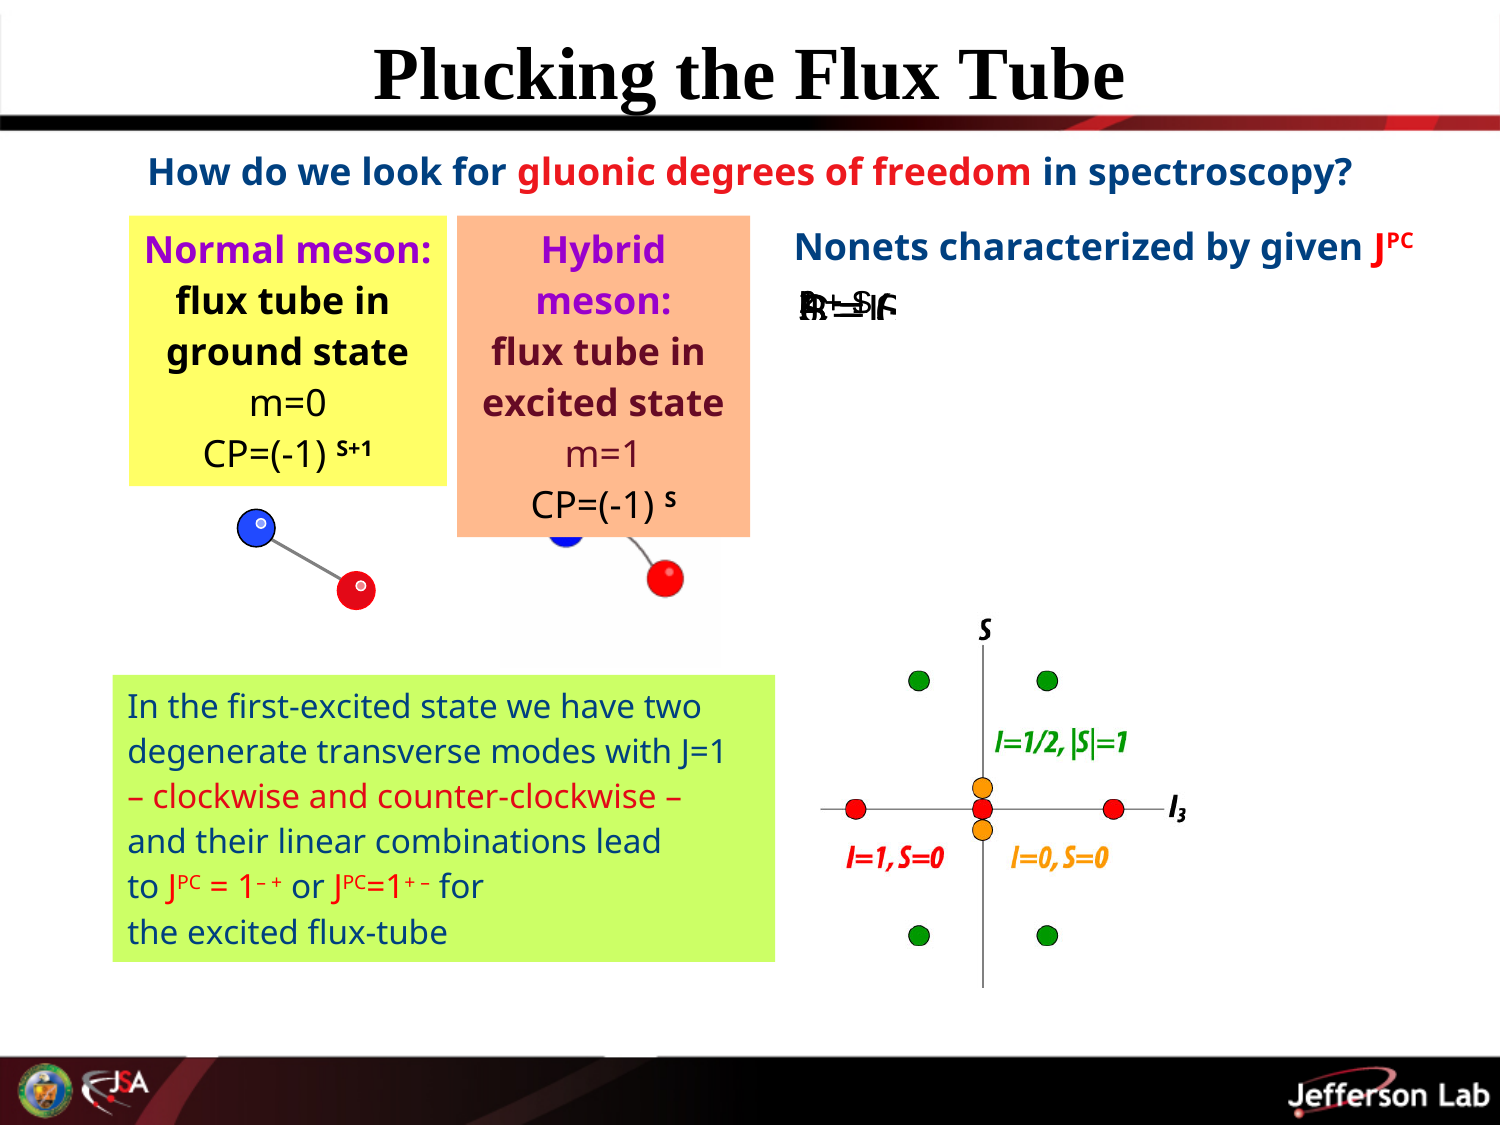

# Plucking the Flux Tube
How do we look for gluonic degrees of freedom in spectroscopy?
Nonets characterized by given JPC
Hybrid meson:
flux tube in
excited state
m=1
CP=(-1) S
In the first-excited state we have two degenerate transverse modes with J=1
– clockwise and counter-clockwise –
and their linear combinations lead
to JPC = 1– + or JPC=1+ – for
the excited flux-tube
Normal meson:
flux tube in
ground state
m=0
CP=(-1) S+1